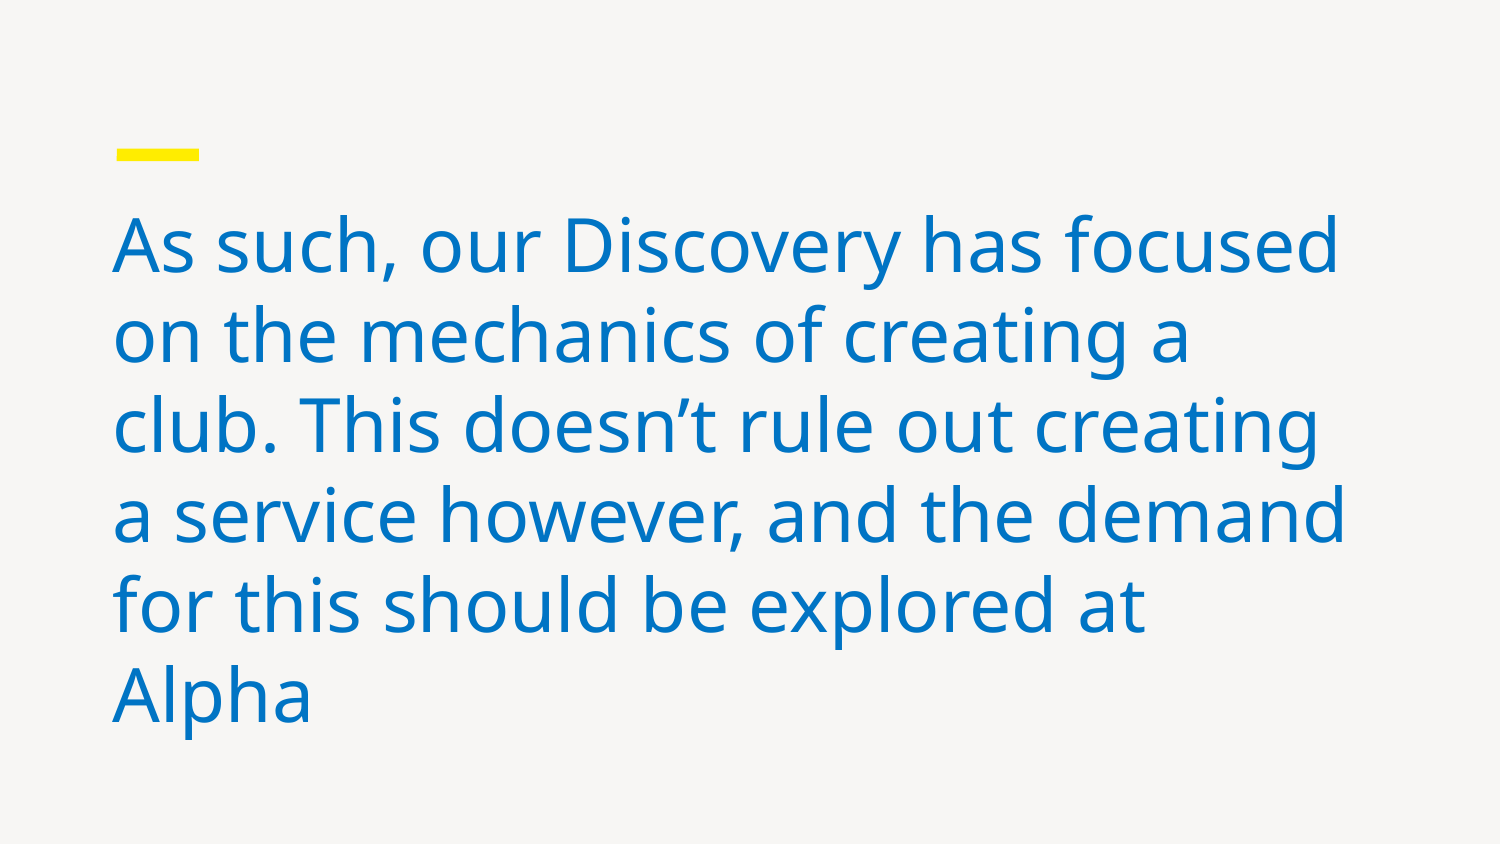

# As such, our Discovery has focused on the mechanics of creating a club. This doesn’t rule out creating a service however, and the demand for this should be explored at Alpha